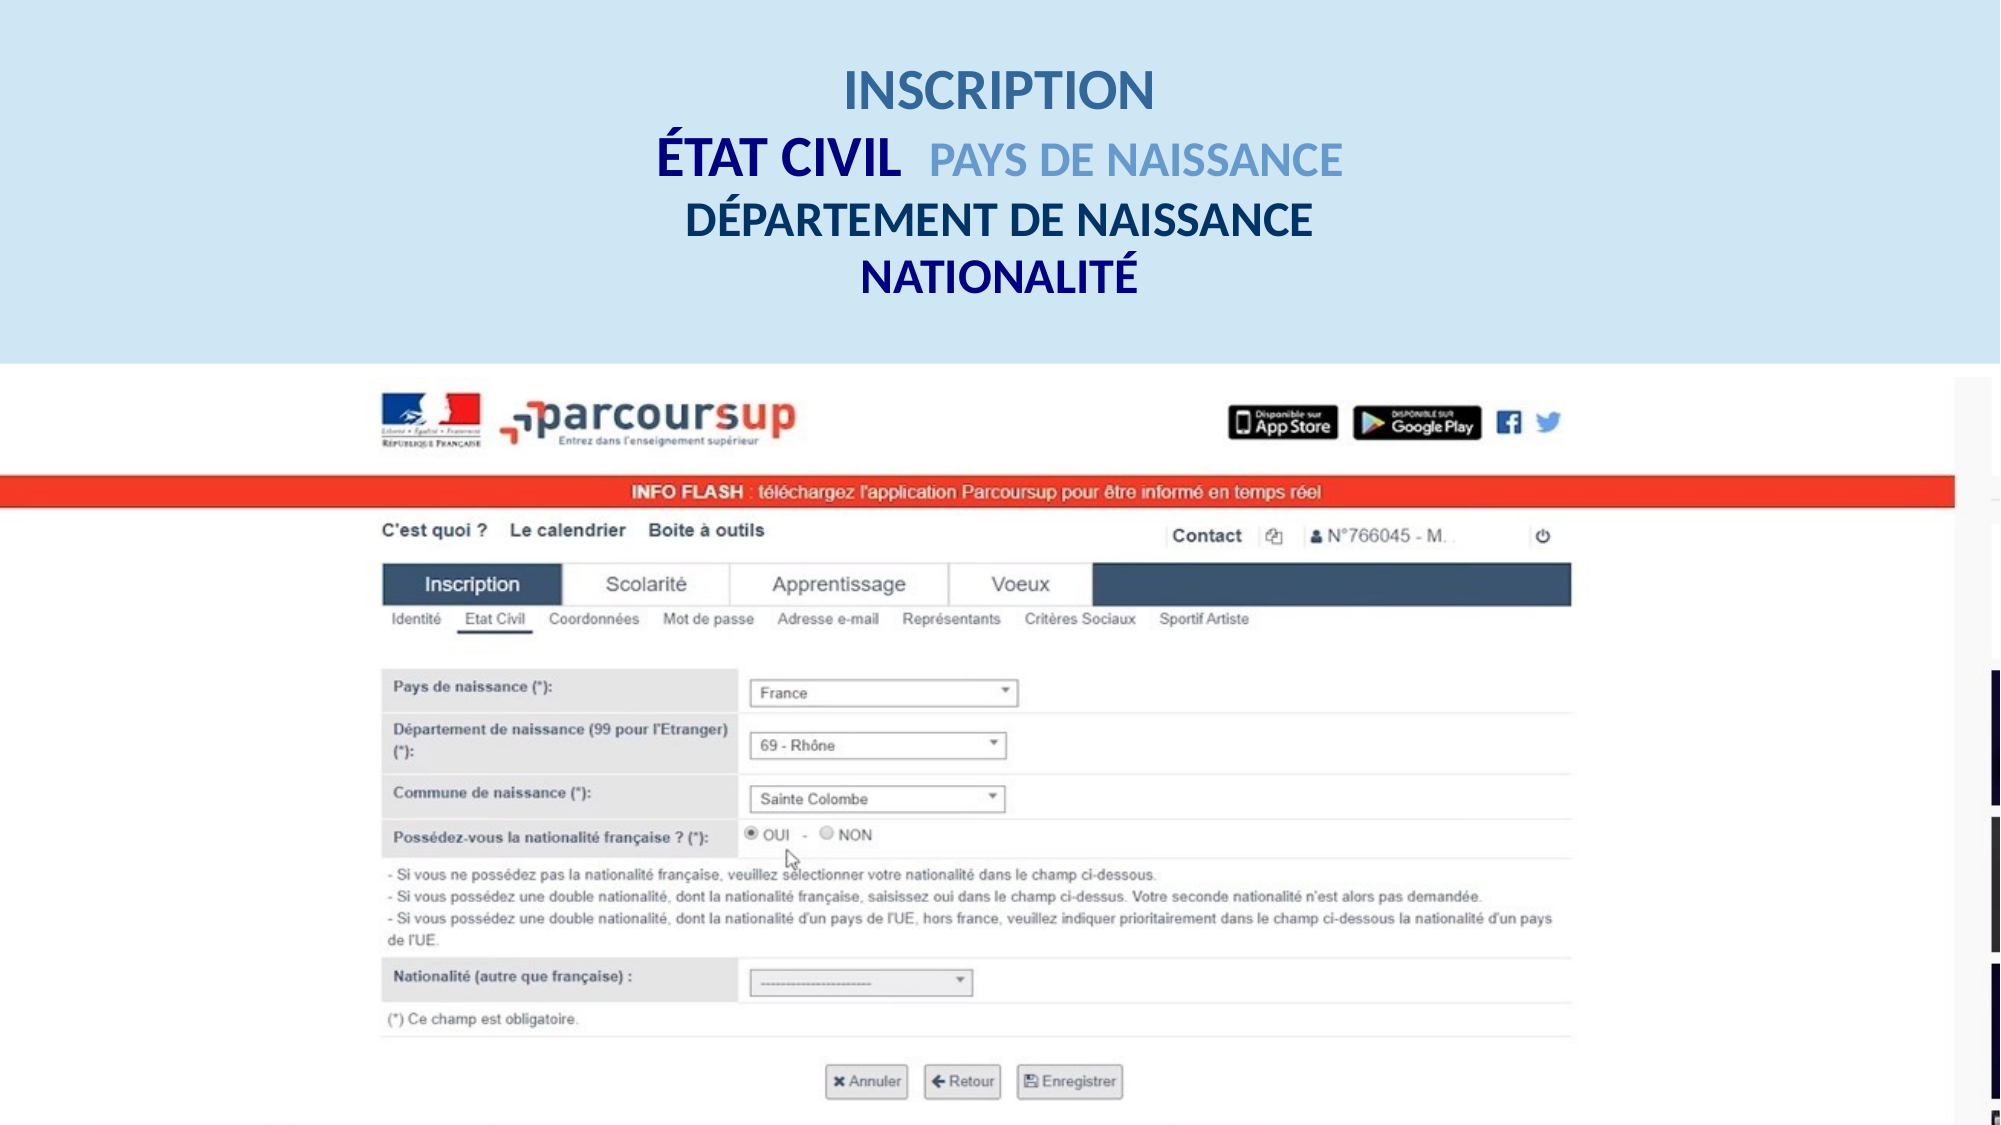

# INSCRIPTION ÉTAT CIVIL PAYS DE NAISSANCE DÉPARTEMENT DE NAISSANCE NATIONALITÉ